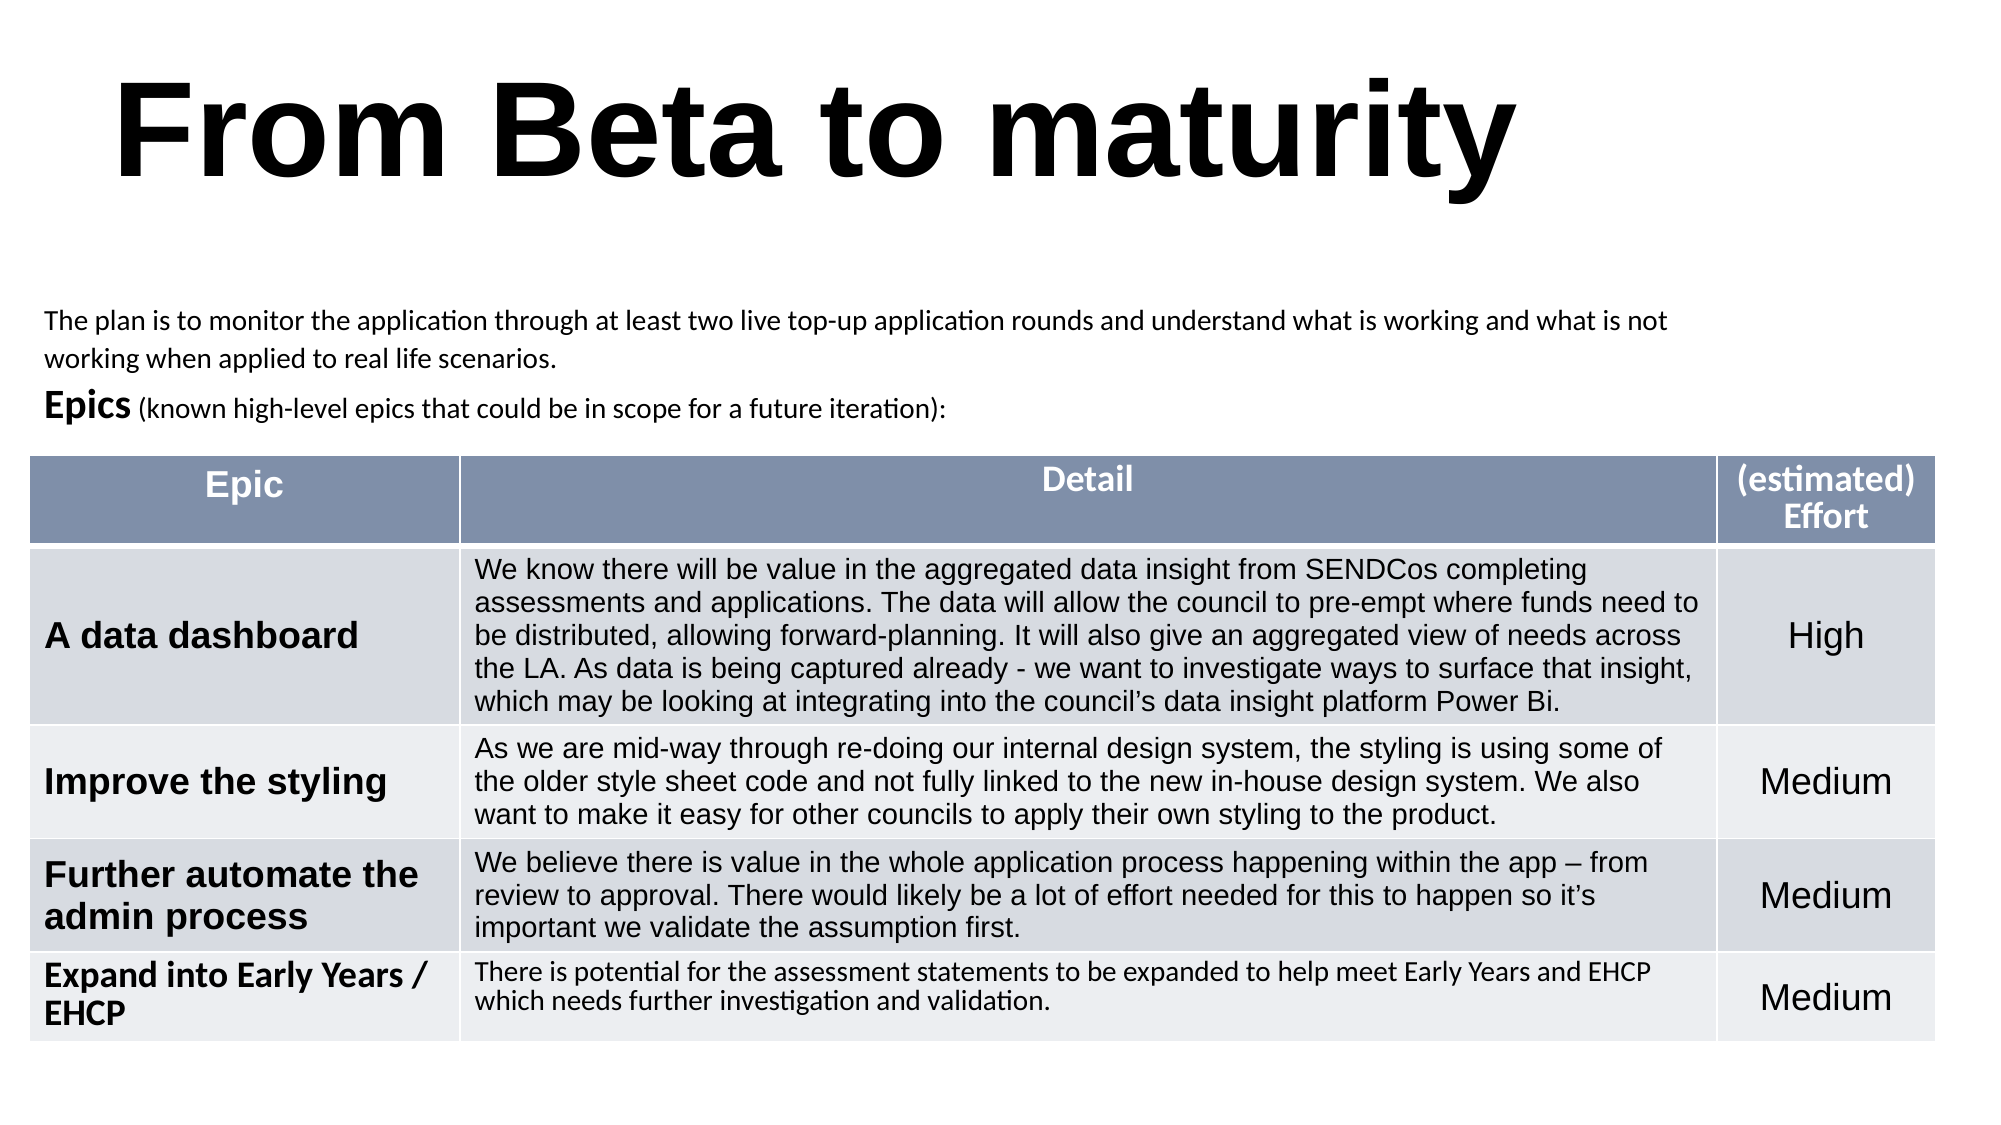

# From Beta to maturity
The plan is to monitor the application through at least two live top-up application rounds and understand what is working and what is not working when applied to real life scenarios.
Epics (known high-level epics that could be in scope for a future iteration):
| Epic | Detail | (estimated)Effort |
| --- | --- | --- |
| A data dashboard | We know there will be value in the aggregated data insight from SENDCos completing assessments and applications. The data will allow the council to pre-empt where funds need to be distributed, allowing forward-planning. It will also give an aggregated view of needs across the LA. As data is being captured already - we want to investigate ways to surface that insight, which may be looking at integrating into the council’s data insight platform Power Bi. | High |
| Improve the styling | As we are mid-way through re-doing our internal design system, the styling is using some of the older style sheet code and not fully linked to the new in-house design system. We also want to make it easy for other councils to apply their own styling to the product. | Medium |
| Further automate the admin process | We believe there is value in the whole application process happening within the app – from review to approval. There would likely be a lot of effort needed for this to happen so it’s important we validate the assumption first. | Medium |
| Expand into Early Years / EHCP | There is potential for the assessment statements to be expanded to help meet Early Years and EHCP which needs further investigation and validation. | Medium |